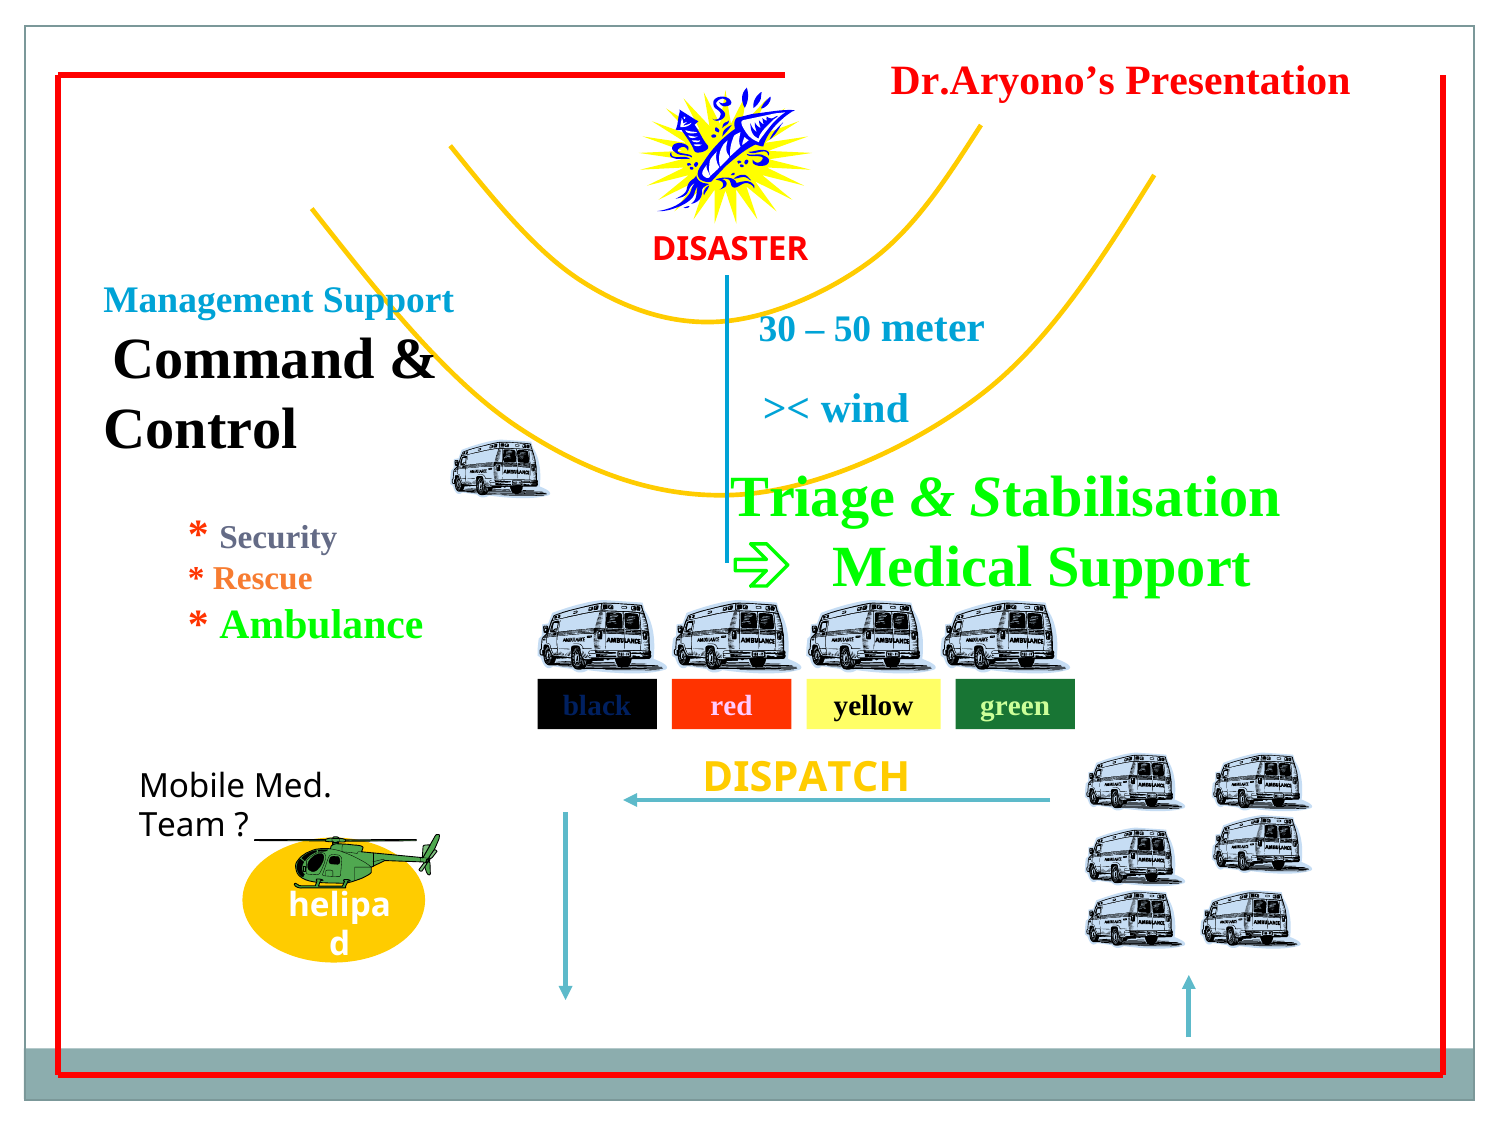

Dr.Aryono’s Presentation
DISASTER
Management Support
 Command & Control
 30 – 50 meter
 >< wind
* Security
* Rescue
* Ambulance
Triage & Stabilisation  Medical Support
black
red
yellow
green
DISPATCH
Mobile Med. Team ?
helipad